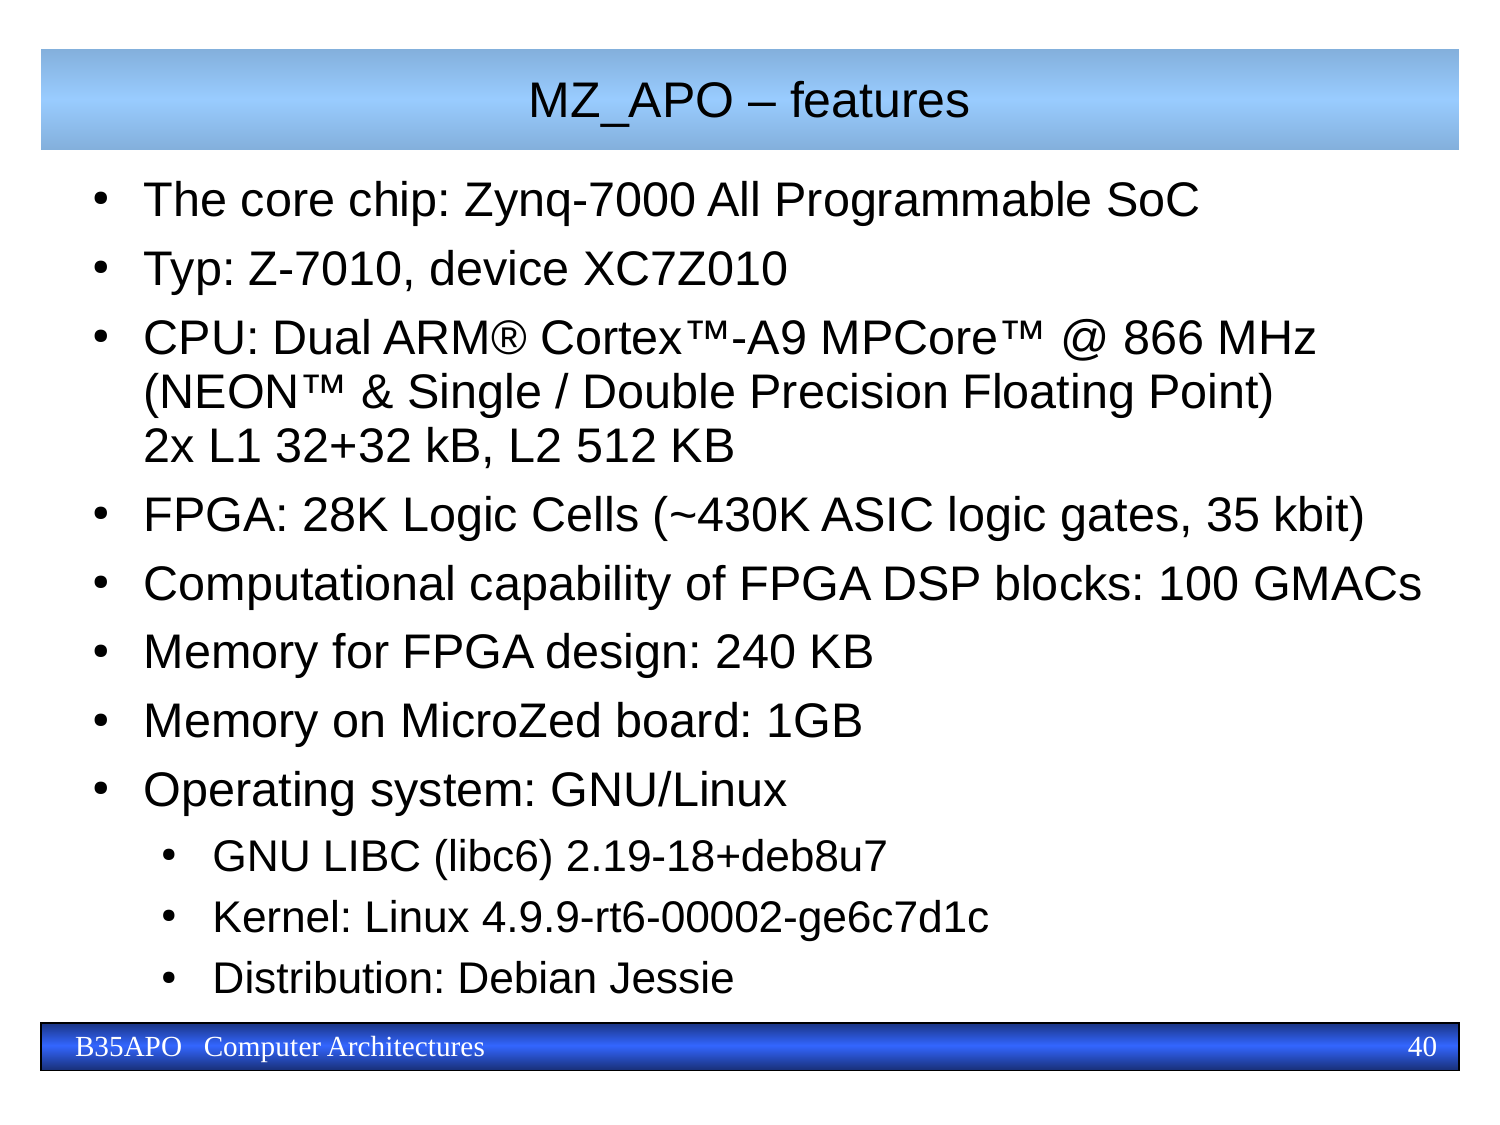

# MZ_APO – features
The core chip: Zynq-7000 All Programmable SoC
Typ: Z-7010, device XC7Z010
CPU: Dual ARM® Cortex™-A9 MPCore™ @ 866 MHz (NEON™ & Single / Double Precision Floating Point)
2x L1 32+32 kB, L2 512 KB
FPGA: 28K Logic Cells (~430K ASIC logic gates, 35 kbit)
Computational capability of FPGA DSP blocks: 100 GMACs
Memory for FPGA design: 240 KB
Memory on MicroZed board: 1GB
Operating system: GNU/Linux
GNU LIBC (libc6) 2.19-18+deb8u7
Kernel: Linux 4.9.9-rt6-00002-ge6c7d1c
Distribution: Debian Jessie
B35APO Computer Architectures
40